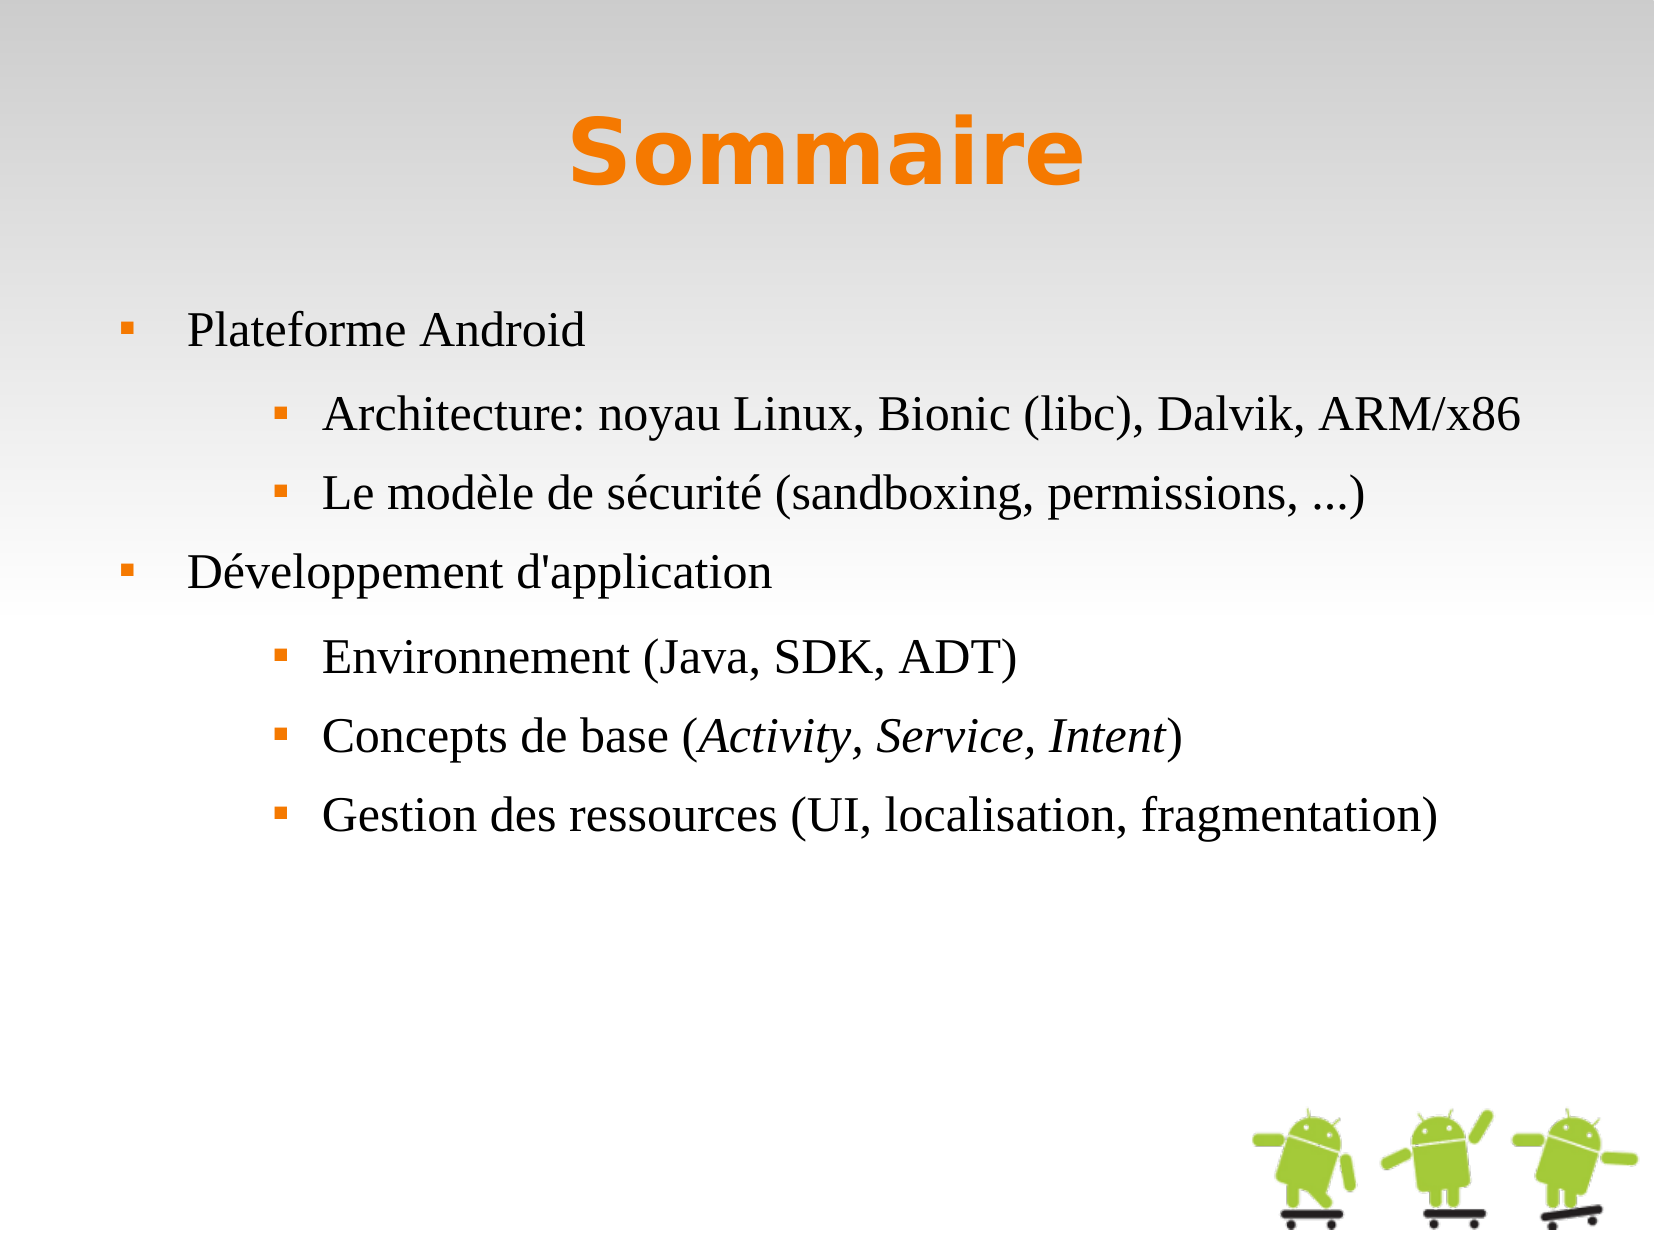

# Sommaire
 Plateforme Android
Architecture: noyau Linux, Bionic (libc), Dalvik, ARM/x86
Le modèle de sécurité (sandboxing, permissions, ...)
 Développement d'application
Environnement (Java, SDK, ADT)
Concepts de base (Activity, Service, Intent)
Gestion des ressources (UI, localisation, fragmentation)